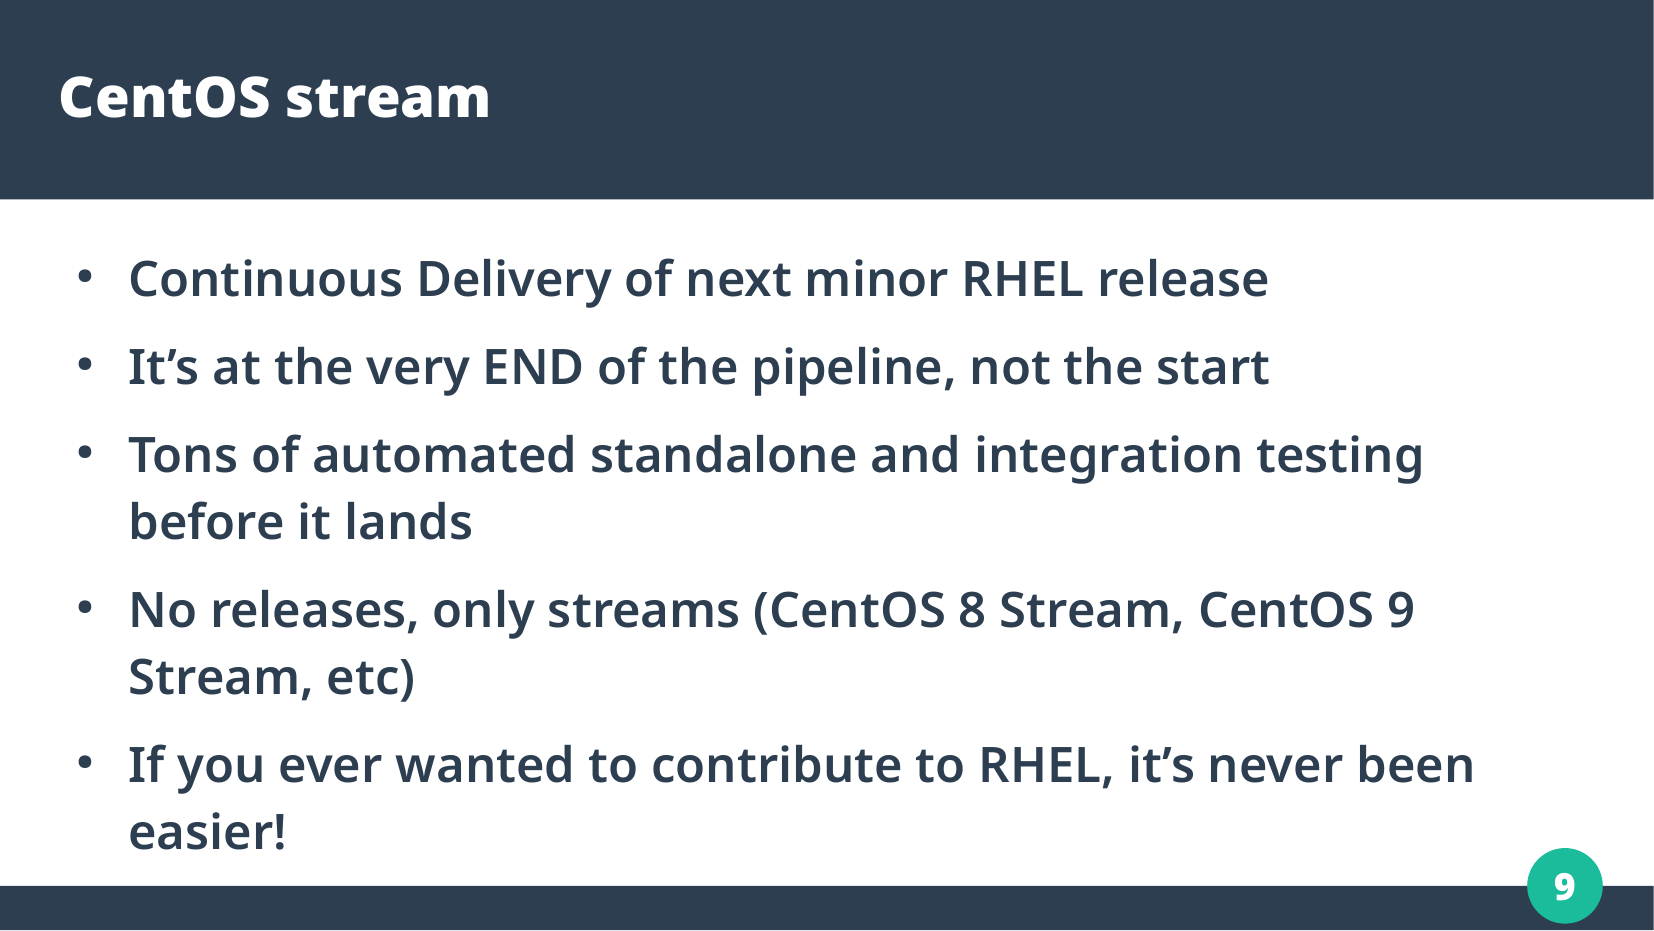

# CentOS stream
Continuous Delivery of next minor RHEL release
It’s at the very END of the pipeline, not the start
Tons of automated standalone and integration testing before it lands
No releases, only streams (CentOS 8 Stream, CentOS 9 Stream, etc)
If you ever wanted to contribute to RHEL, it’s never been easier!